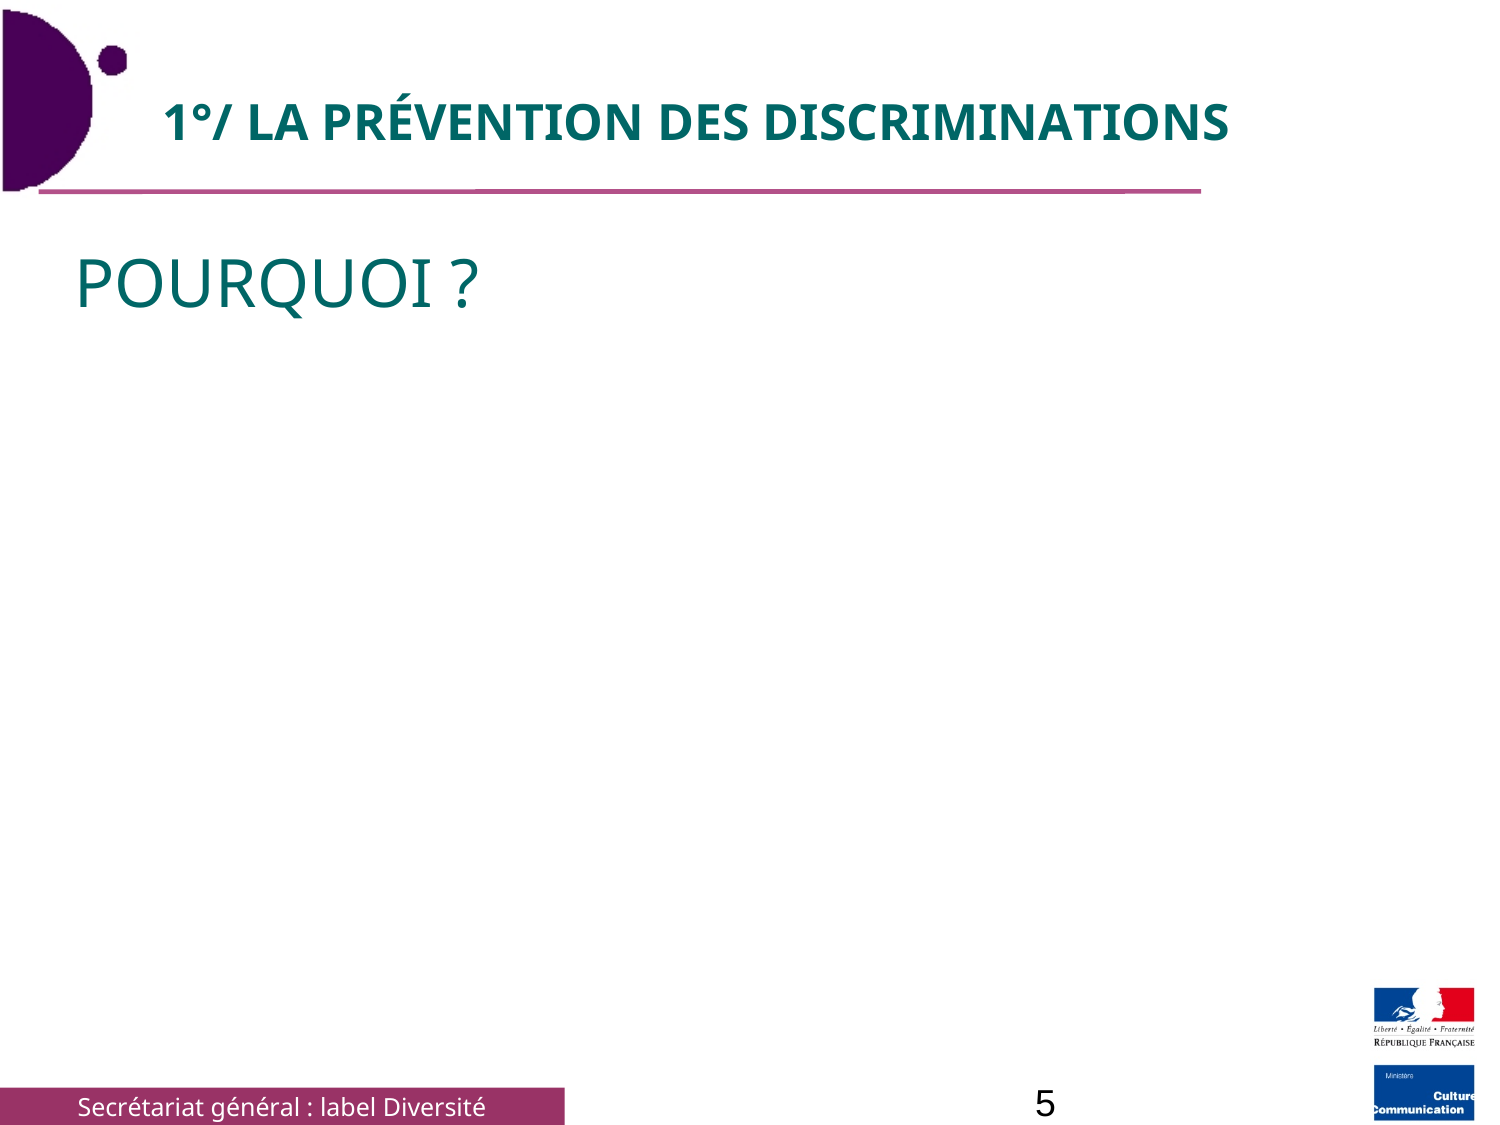

1°/ LA PRÉVENTION DES DISCRIMINATIONS
POURQUOI ?